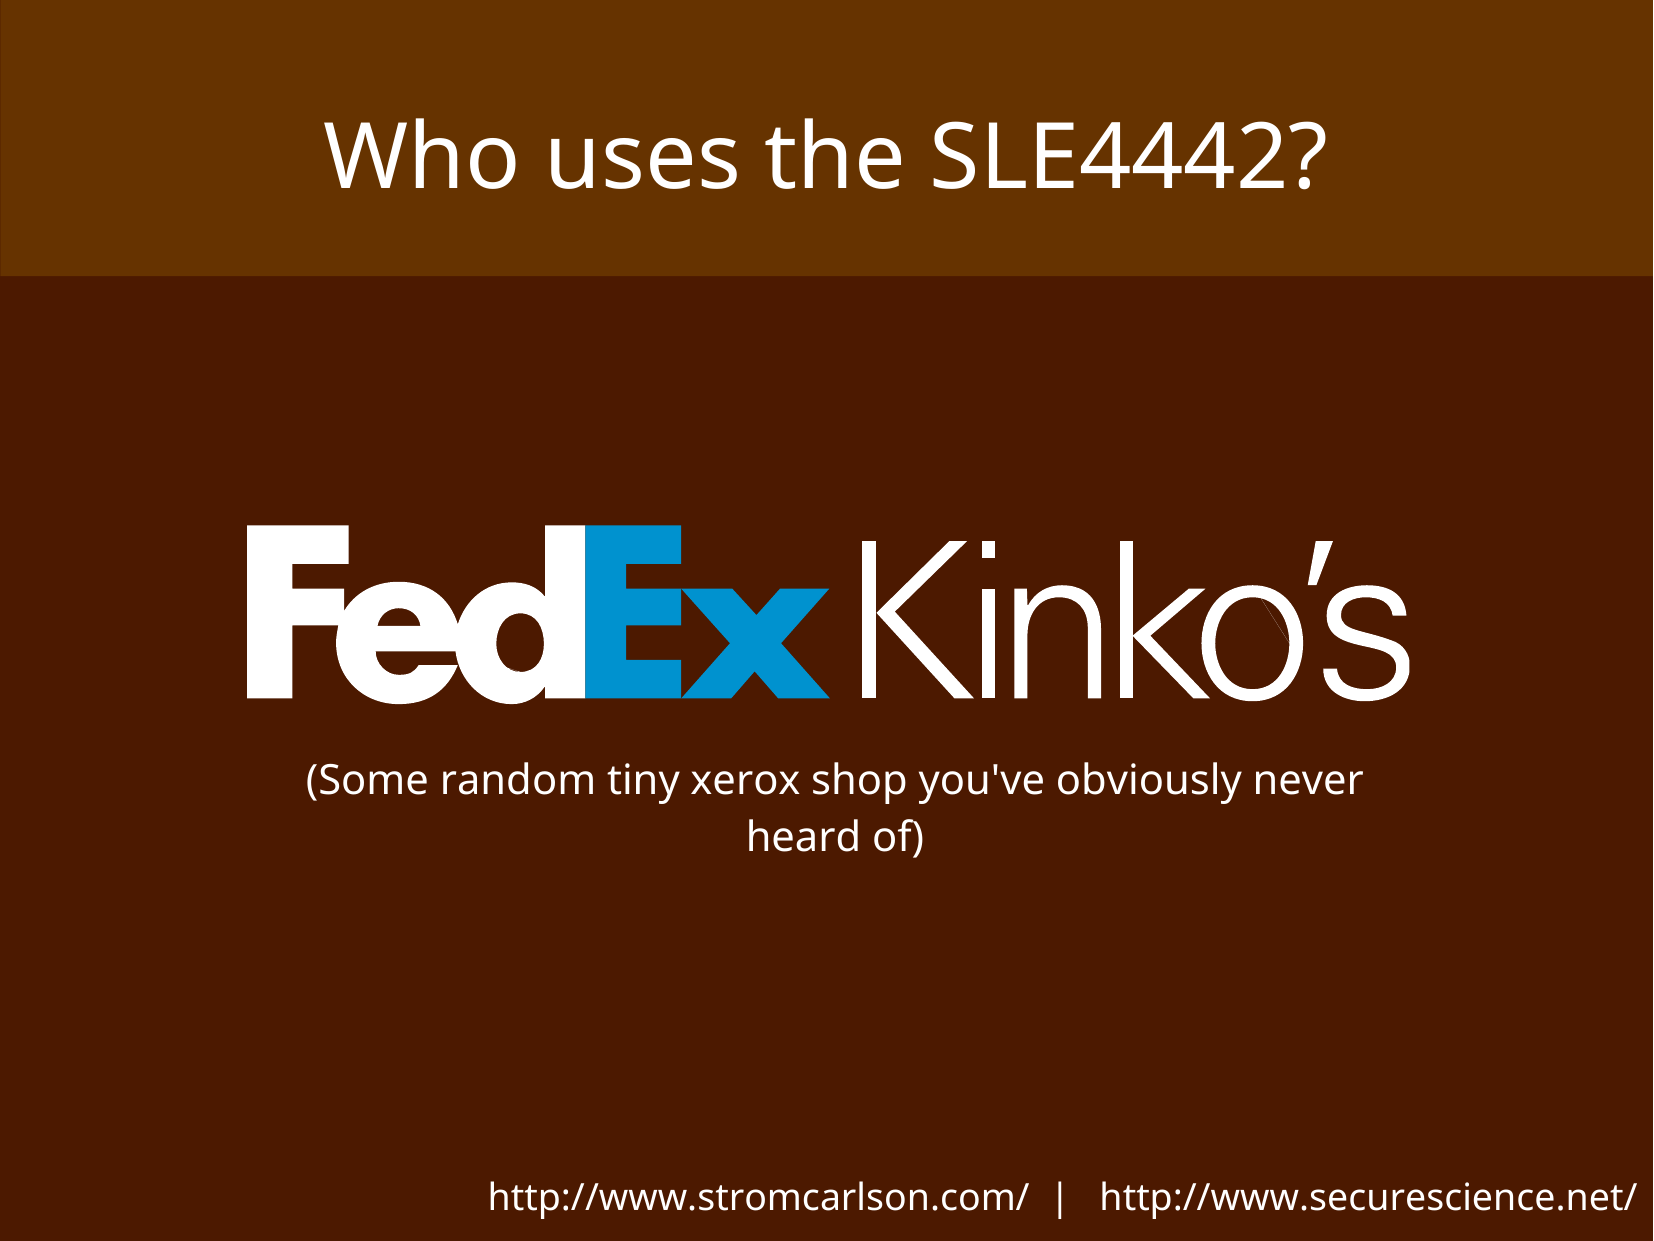

# Who uses the SLE4442?
(Some random tiny xerox shop you've obviously never heard of)